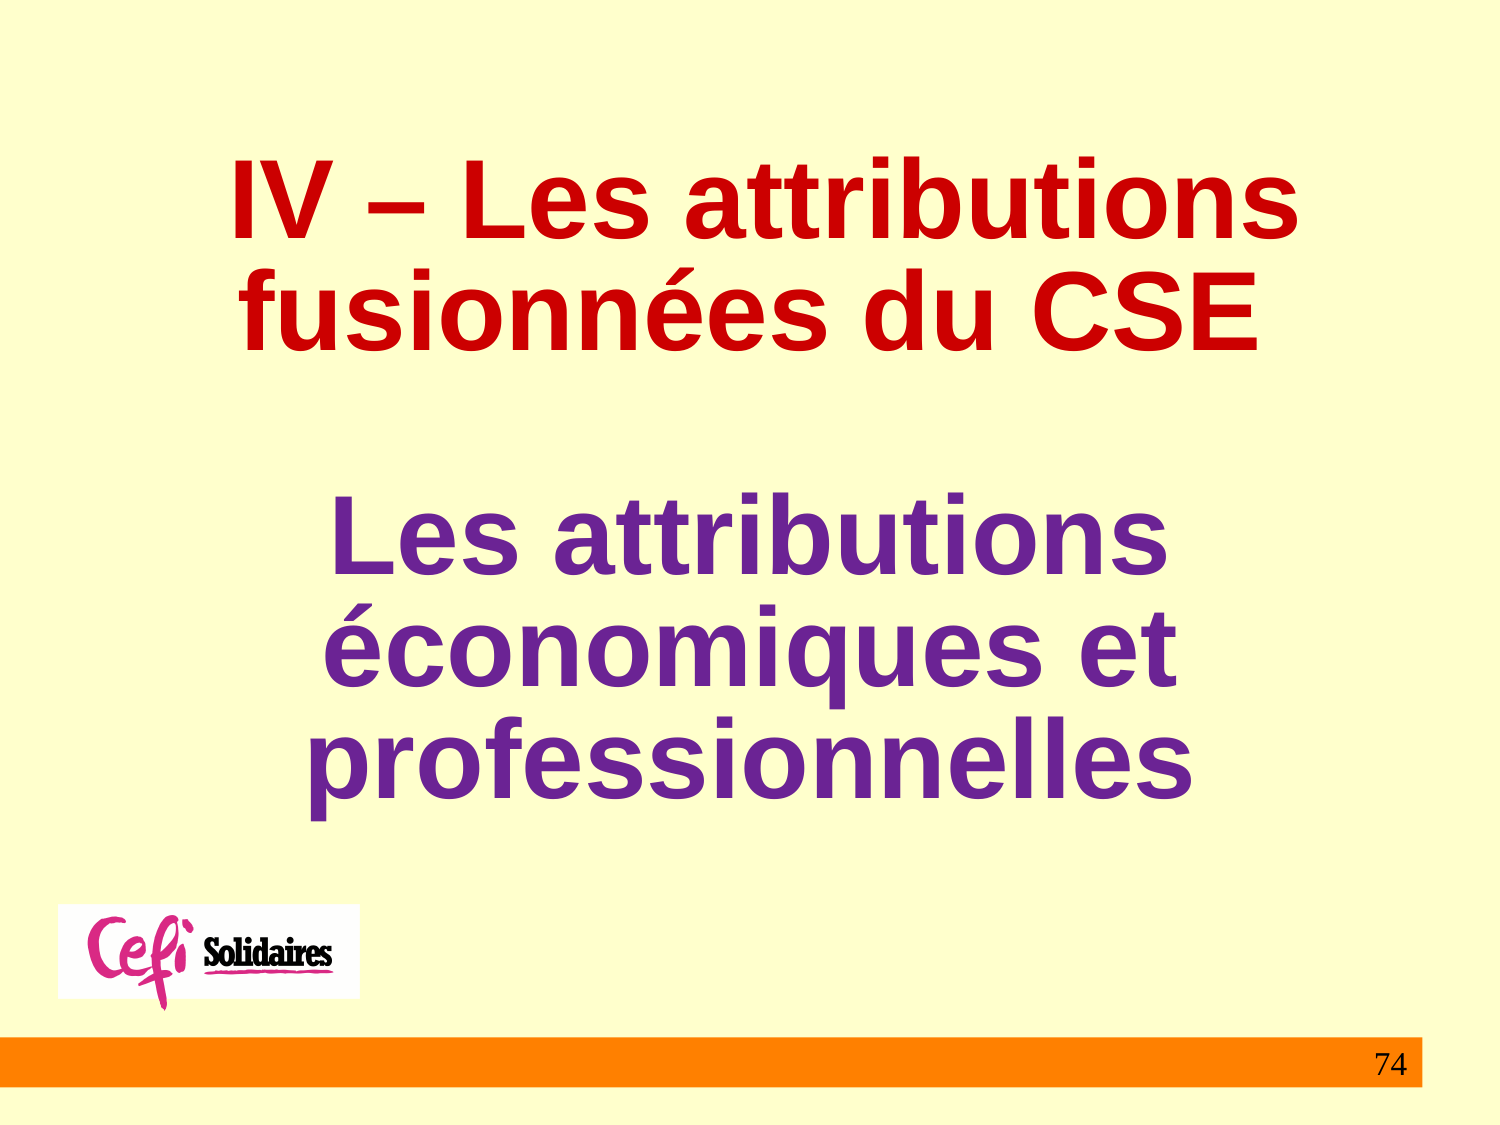

# IV – Les attributions fusionnées du CSE Les attributions économiques et professionnelles